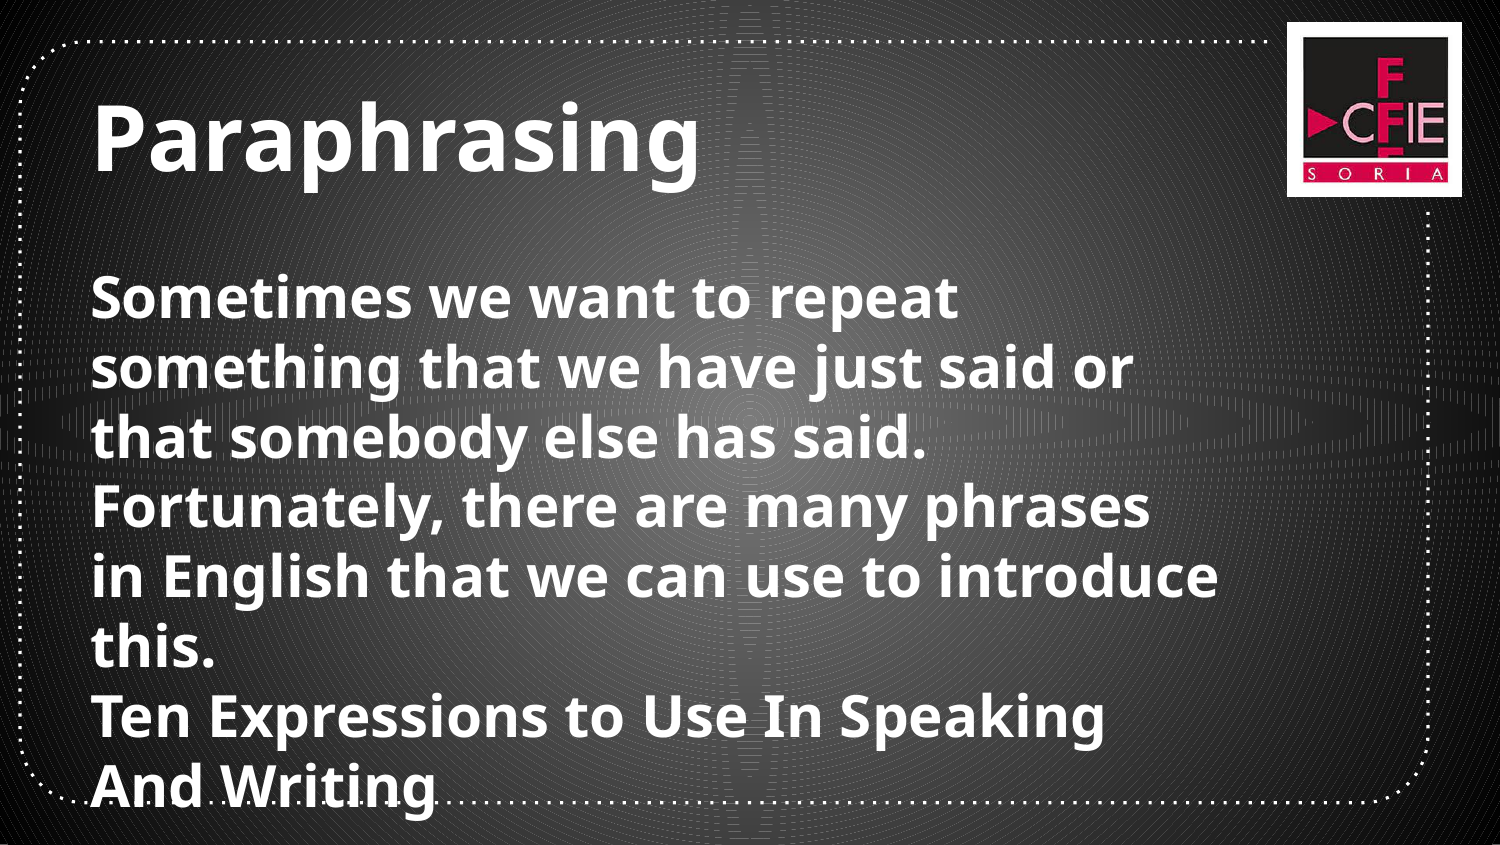

Paraphrasing
Sometimes we want to repeat something that we have just said or that somebody else has said. Fortunately, there are many phrases in English that we can use to introduce this.
Ten Expressions to Use In Speaking And Writing